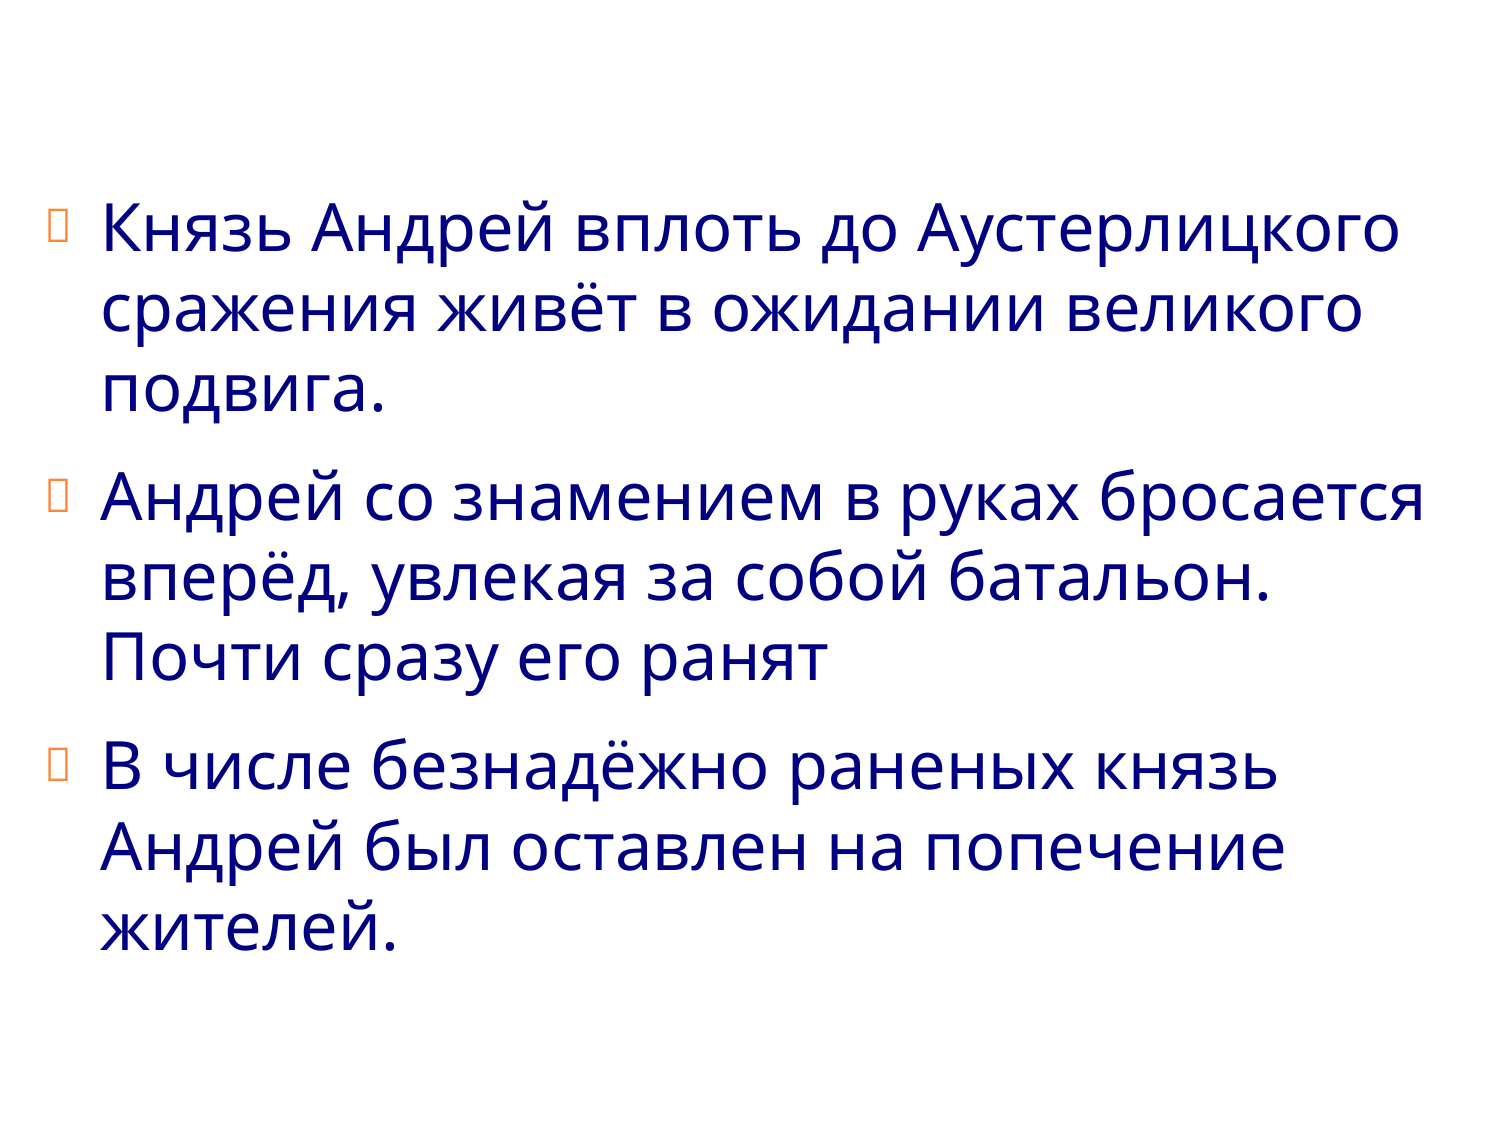

# Князь Андрей вплоть до Аустерлицкого сражения живёт в ожидании великого подвига.
Андрей со знамением в руках бросается вперёд, увлекая за собой батальон. Почти сразу его ранят
В числе безнадёжно раненых князь Андрей был оставлен на попечение жителей.